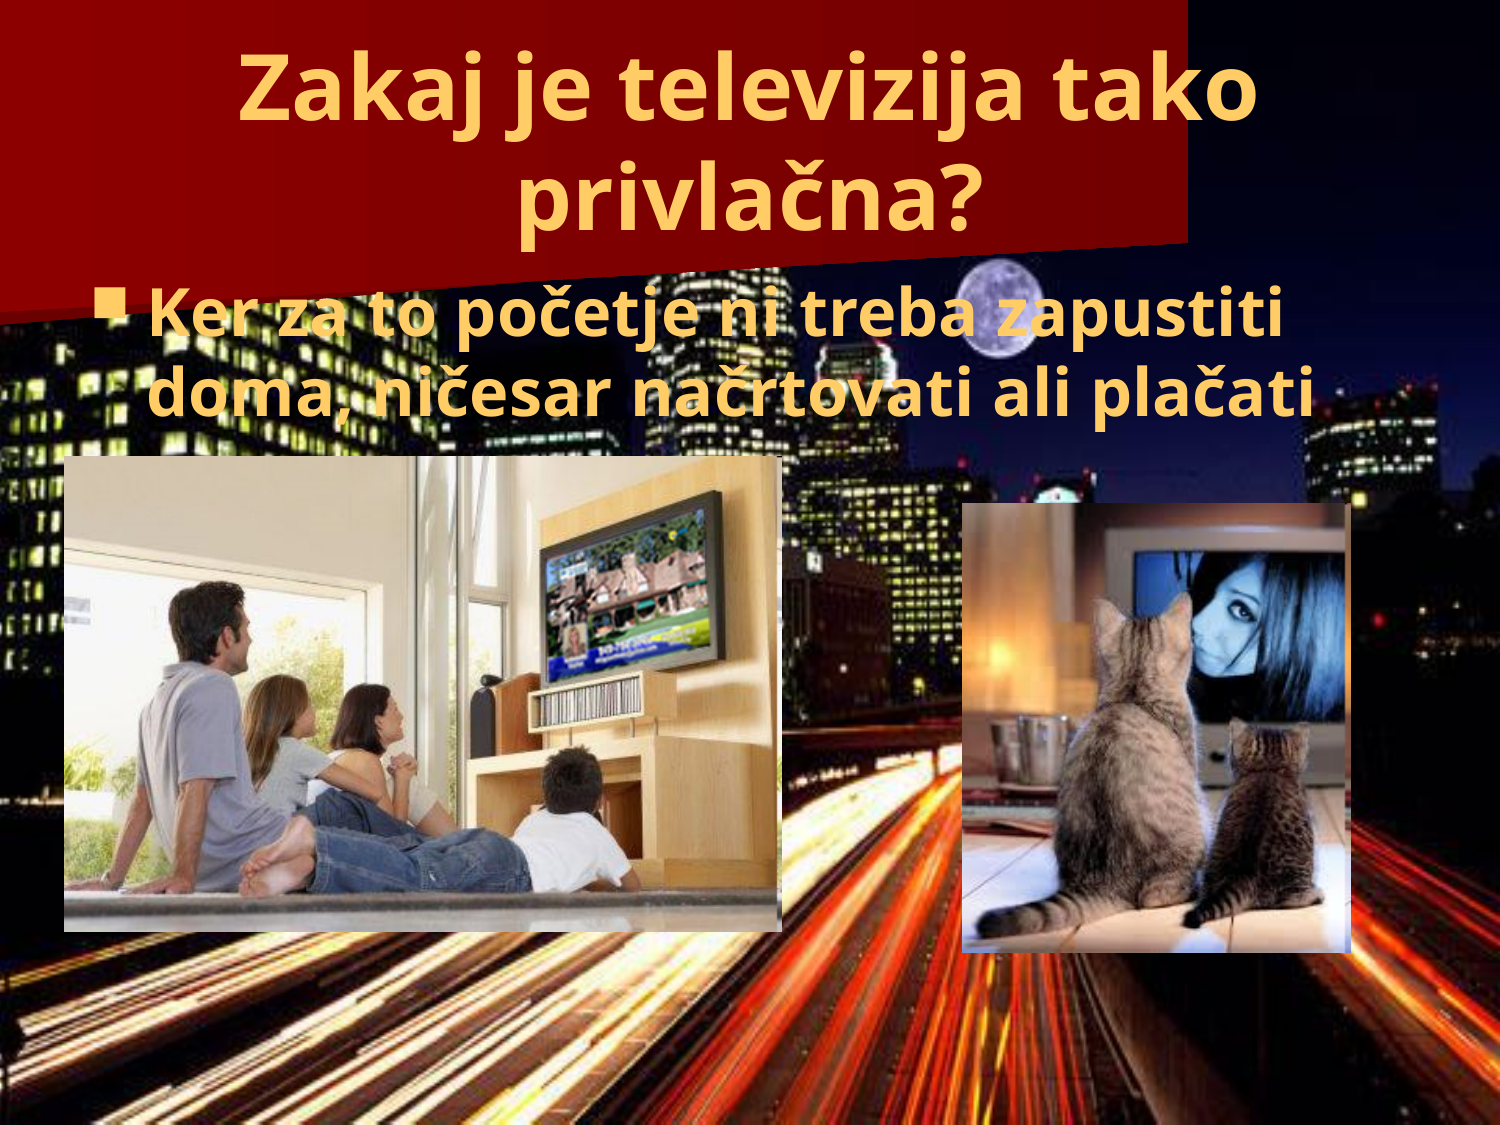

# Zakaj je televizija tako privlačna?
Ker za to početje ni treba zapustiti doma, ničesar načrtovati ali plačati